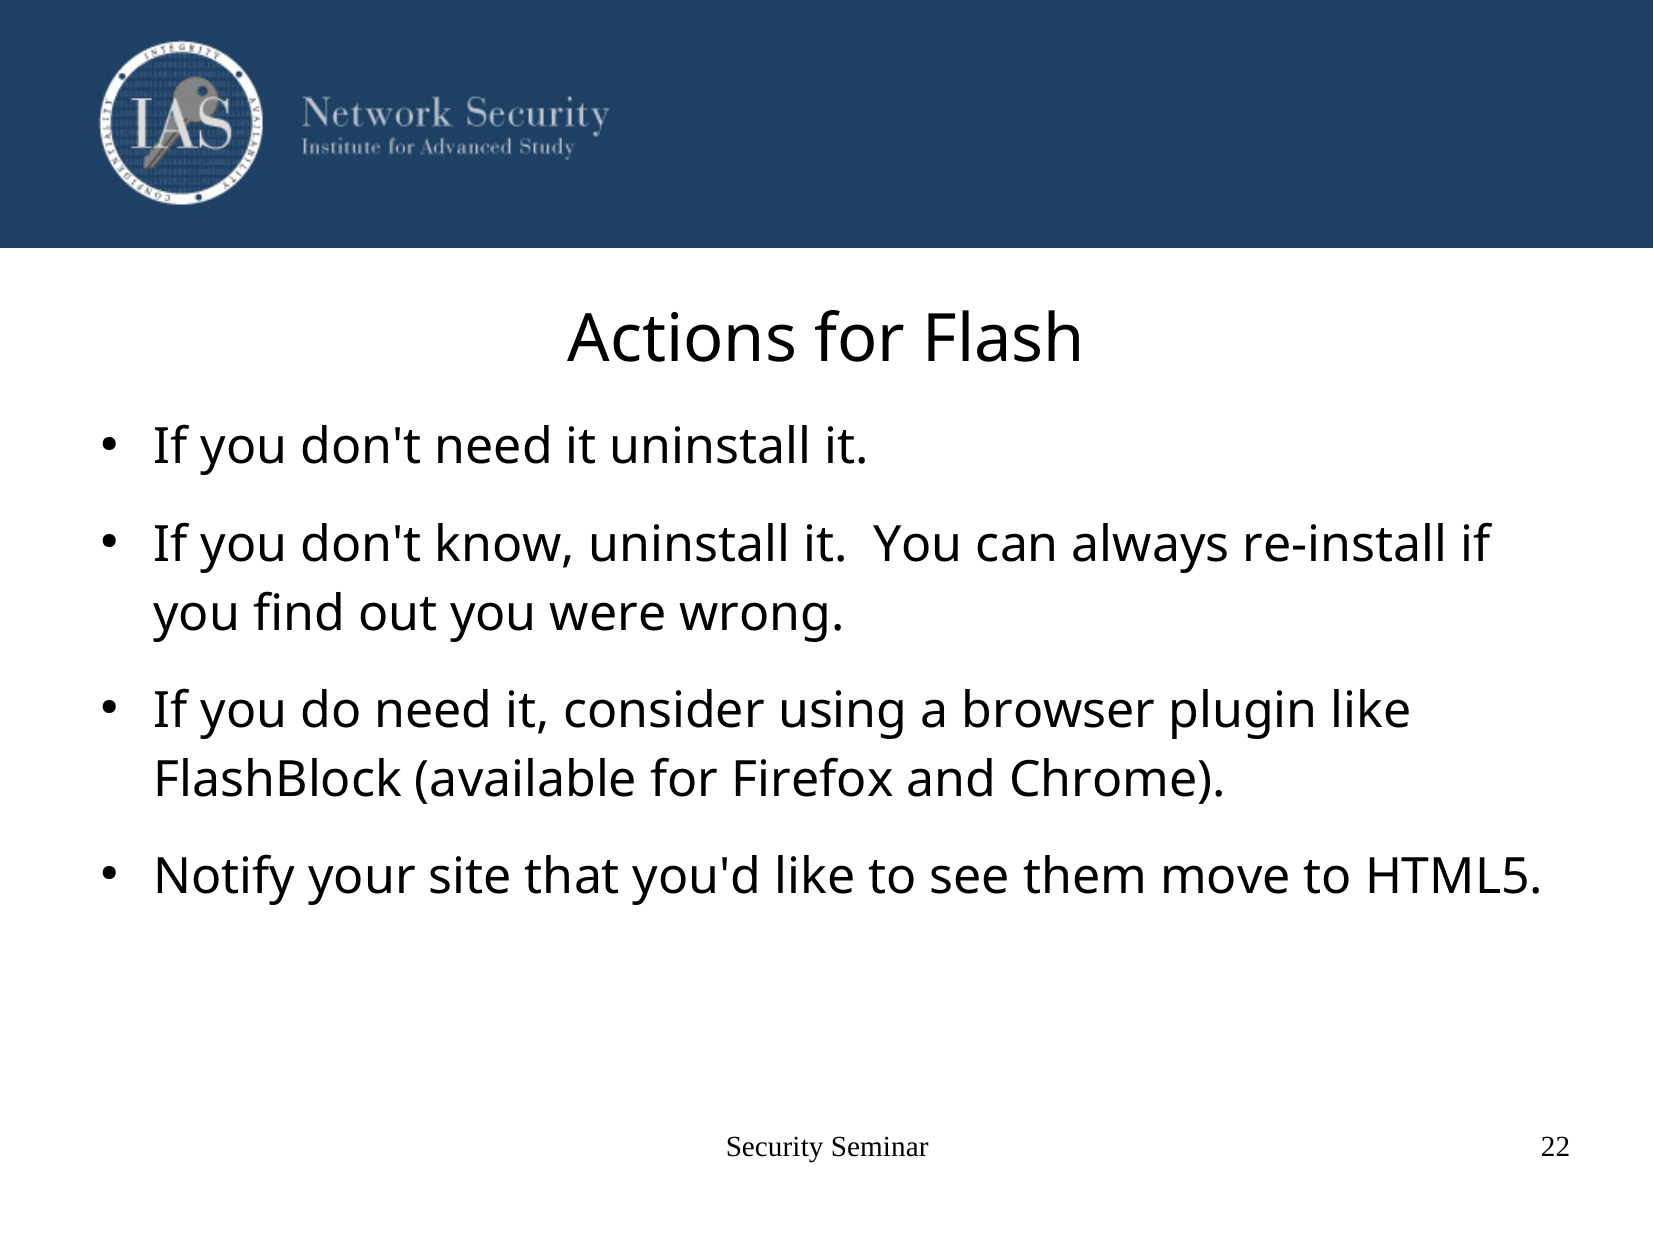

#
Actions for Flash
If you don't need it uninstall it.
If you don't know, uninstall it. You can always re-install if you find out you were wrong.
If you do need it, consider using a browser plugin like FlashBlock (available for Firefox and Chrome).
Notify your site that you'd like to see them move to HTML5.
Security Seminar
22